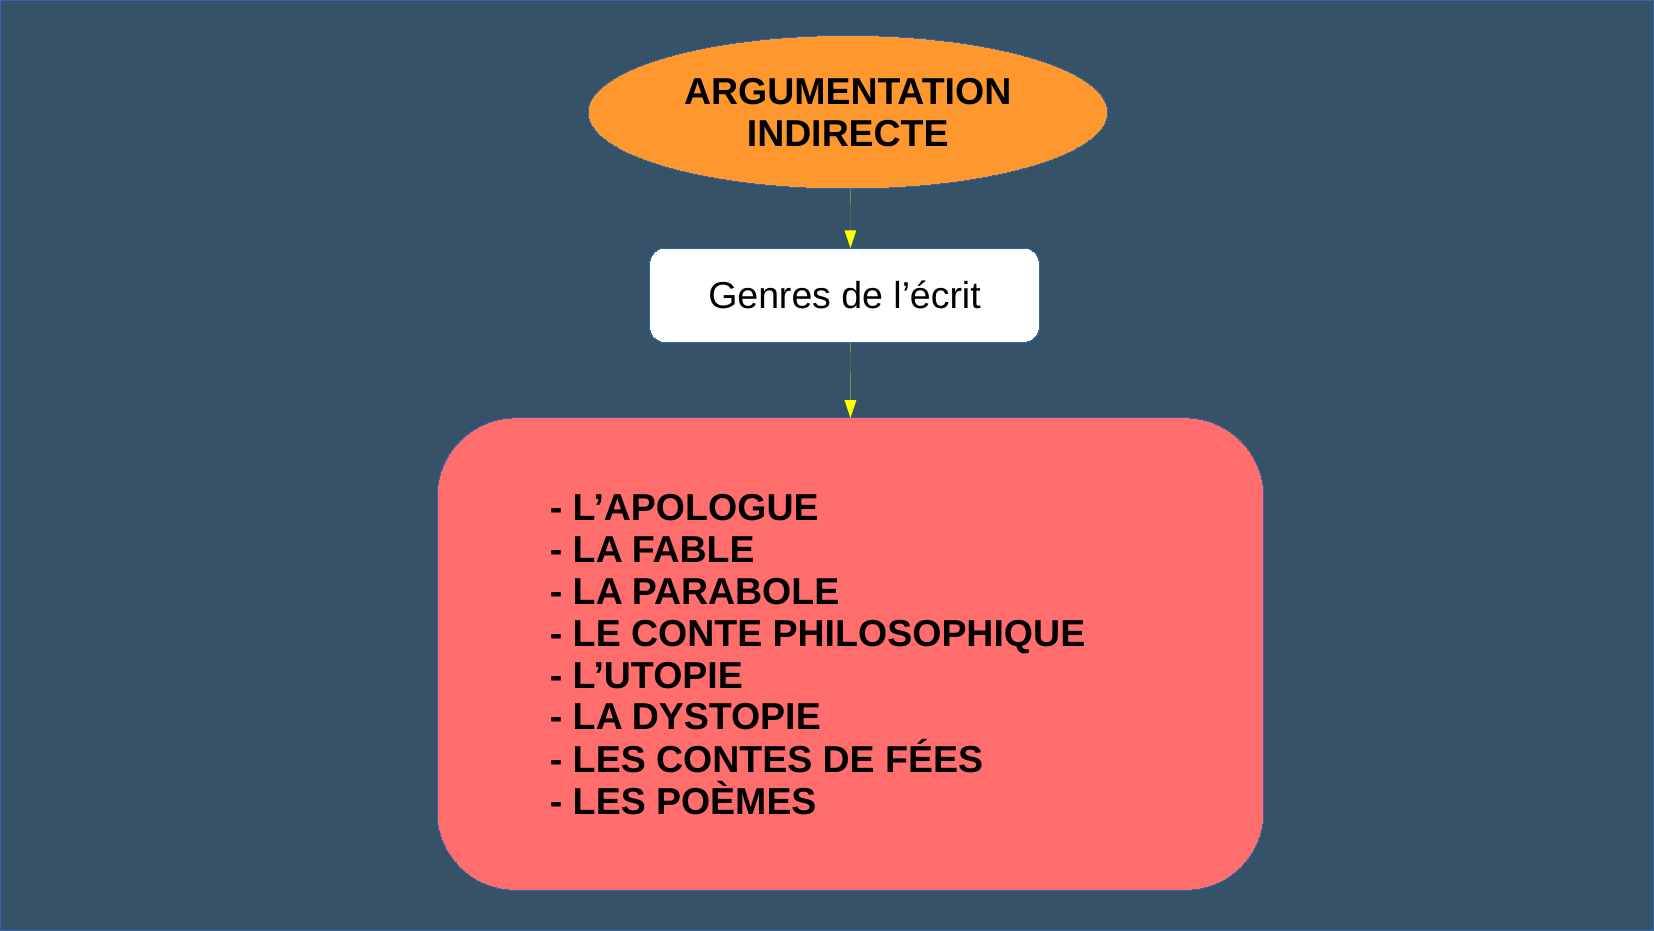

ARGUMENTATION
INDIRECTE
Genres de l’écrit
	- L’APOLOGUE
	- LA FABLE
	- LA PARABOLE
	- LE CONTE PHILOSOPHIQUE
	- L’UTOPIE
	- LA DYSTOPIE
	- LES CONTES DE FÉES
	- LES POÈMES